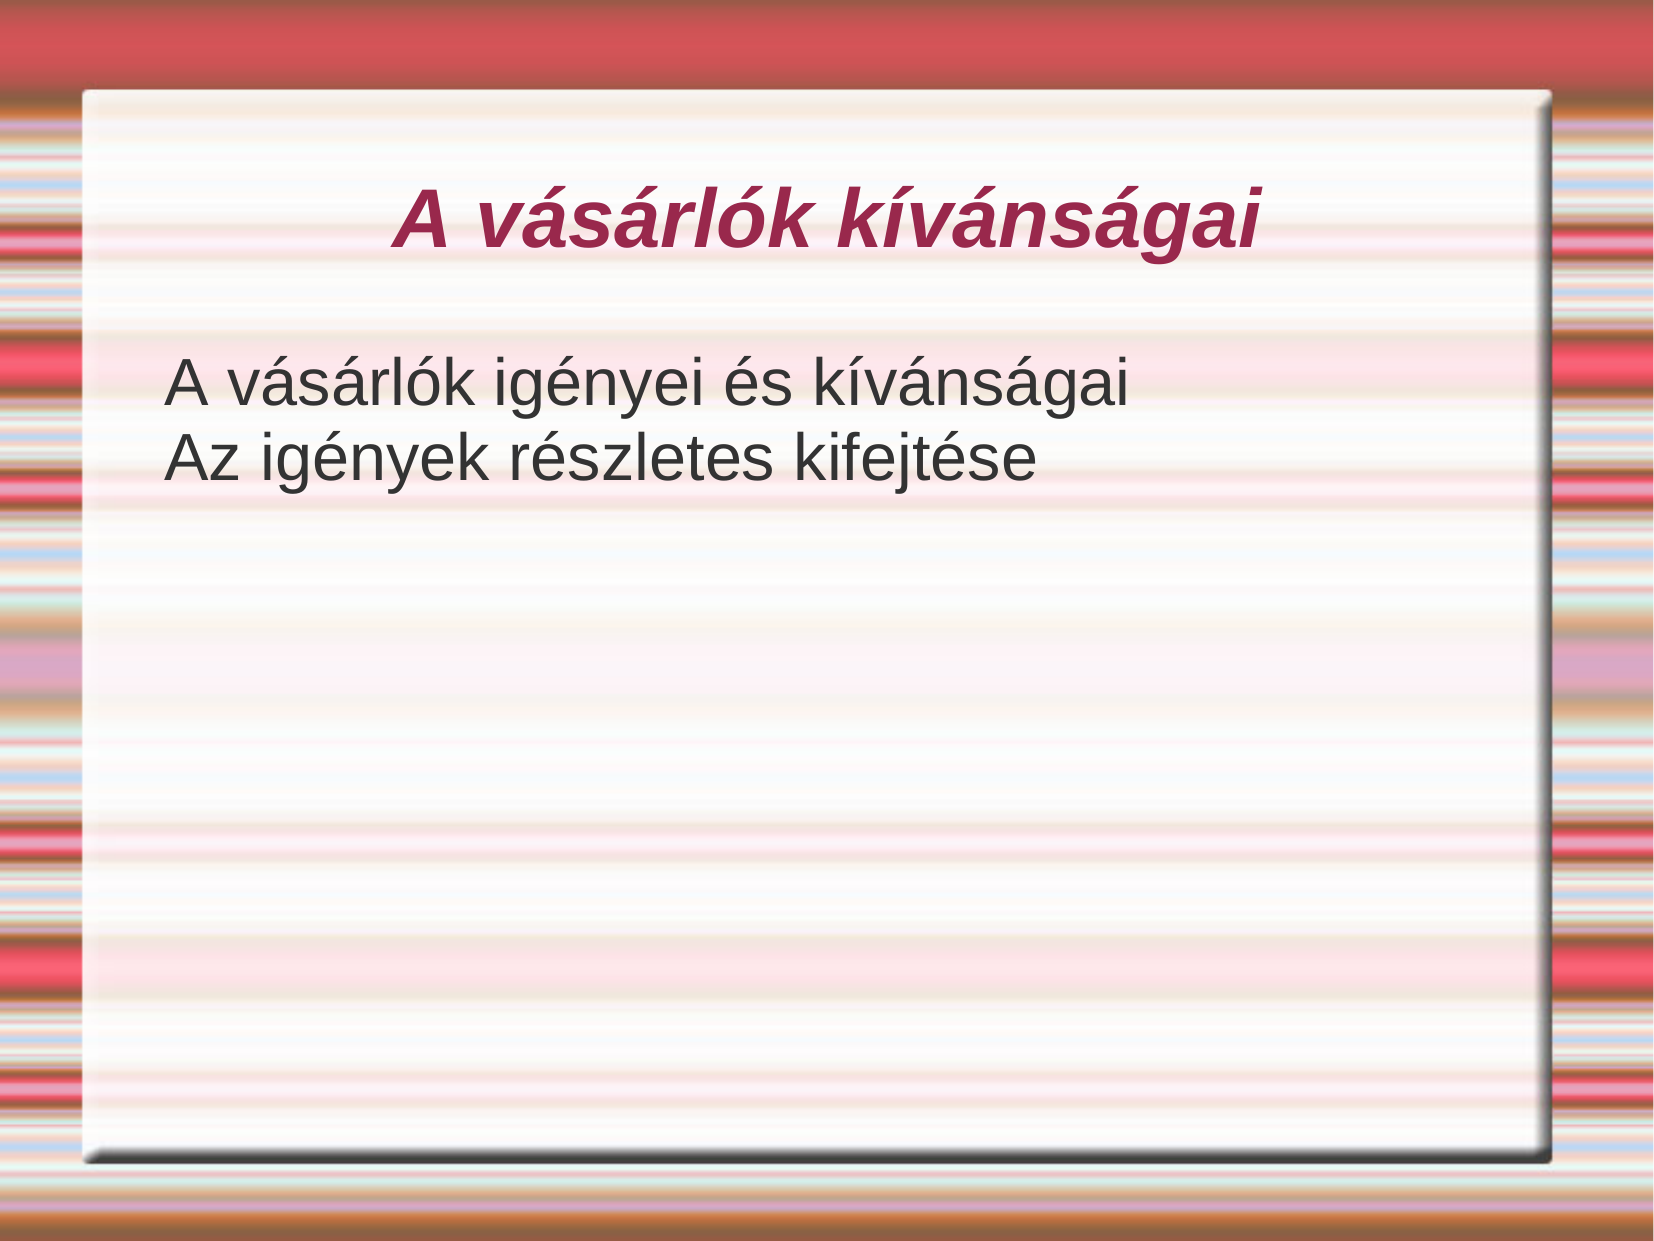

# A vásárlók kívánságai
A vásárlók igényei és kívánságai
Az igények részletes kifejtése